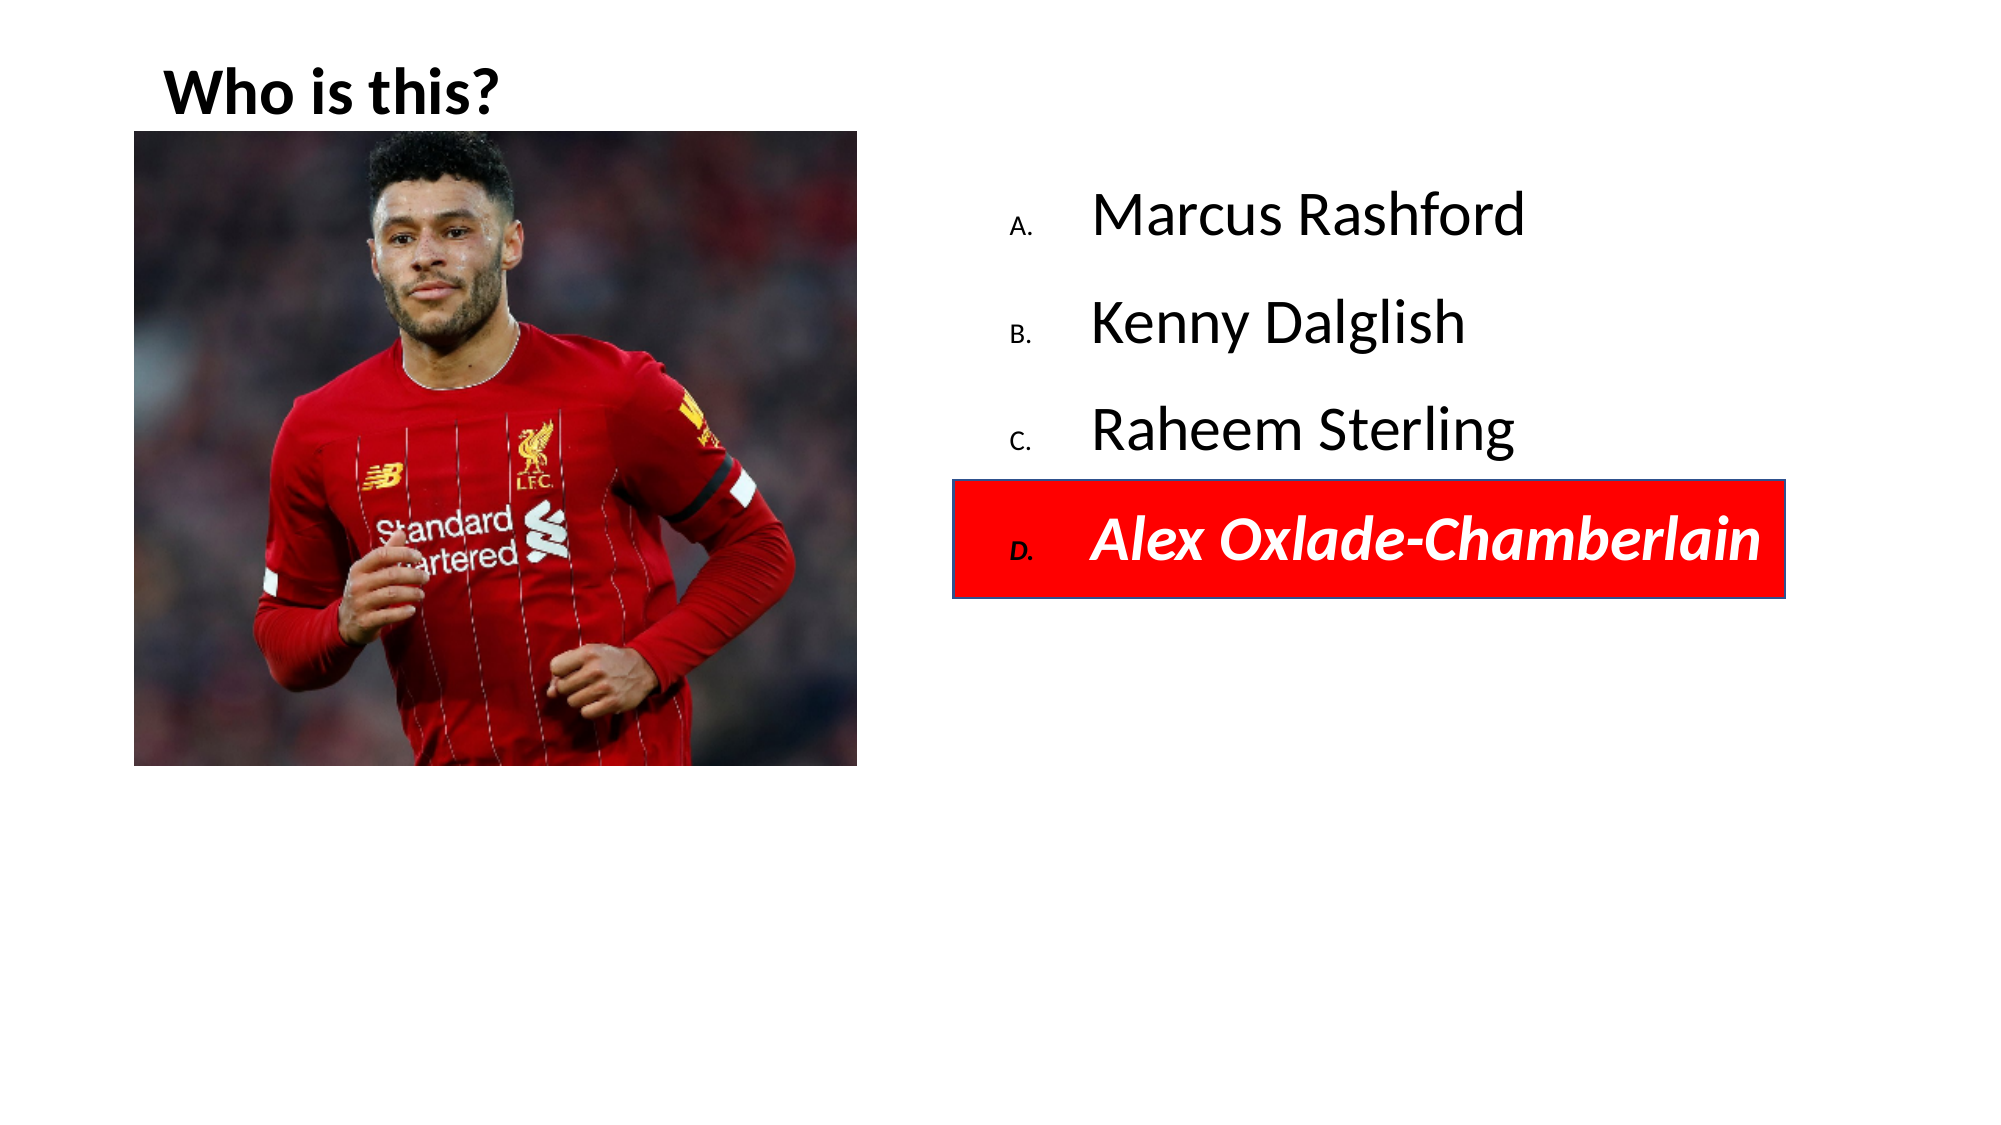

Who is this?
# Marcus Rashford
Kenny Dalglish
Raheem Sterling
Alex Oxlade-Chamberlain